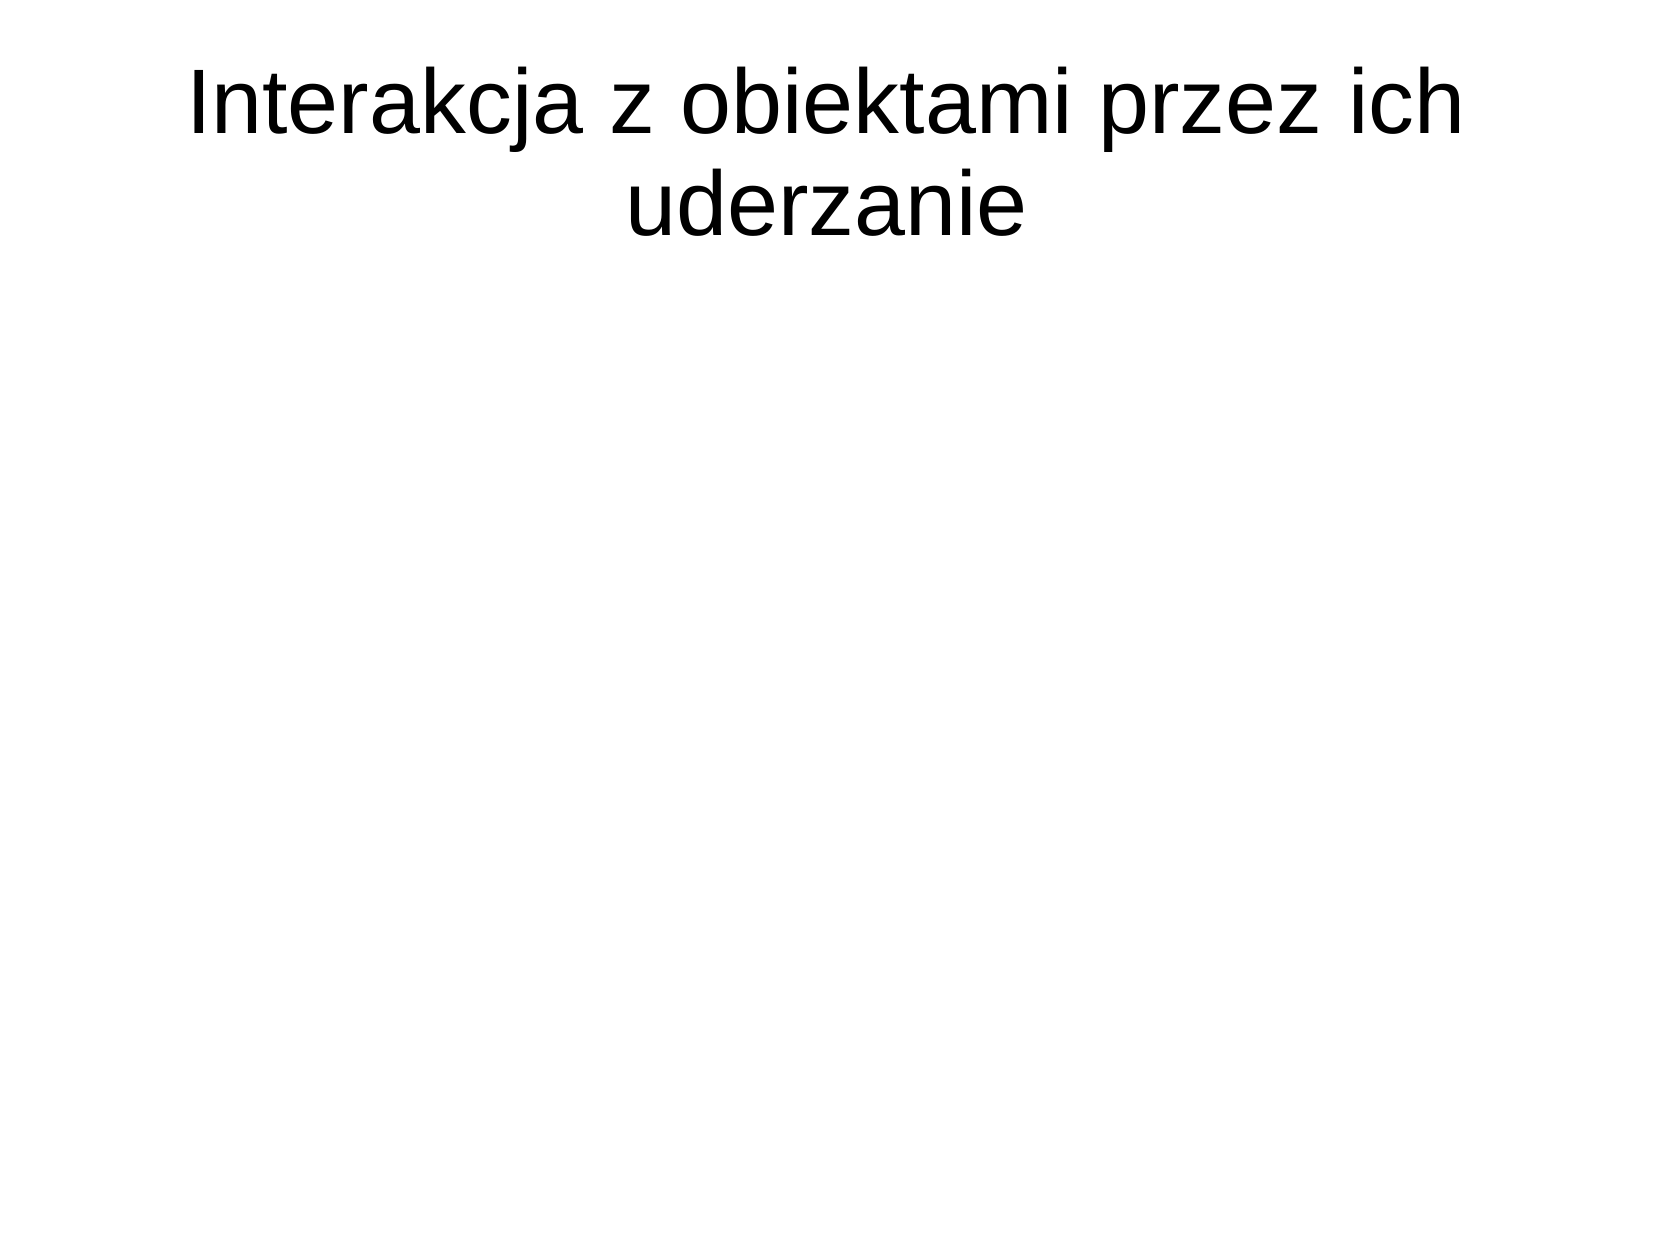

# Interakcja z obiektami przez ich uderzanie